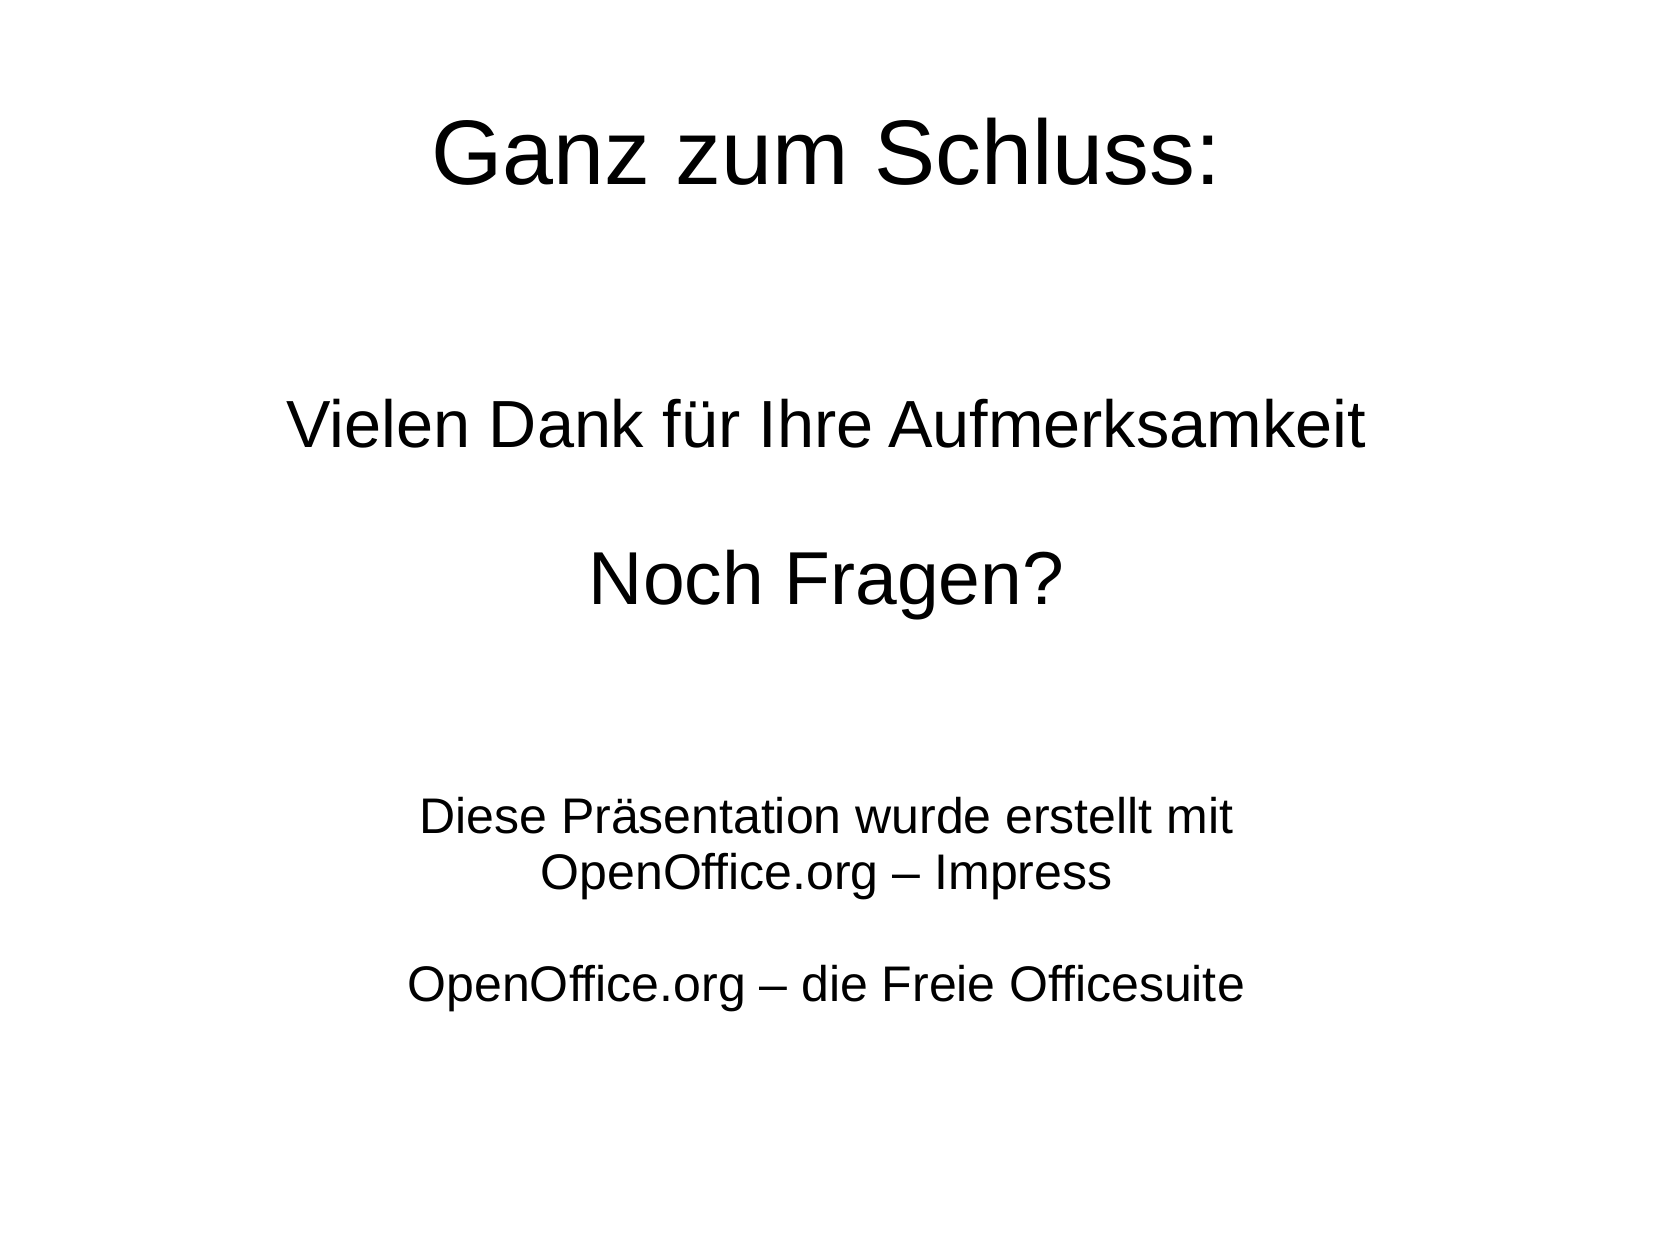

# Ganz zum Schluss:
Vielen Dank für Ihre Aufmerksamkeit
Noch Fragen?
Diese Präsentation wurde erstellt mit
OpenOffice.org – Impress
OpenOffice.org – die Freie Officesuite